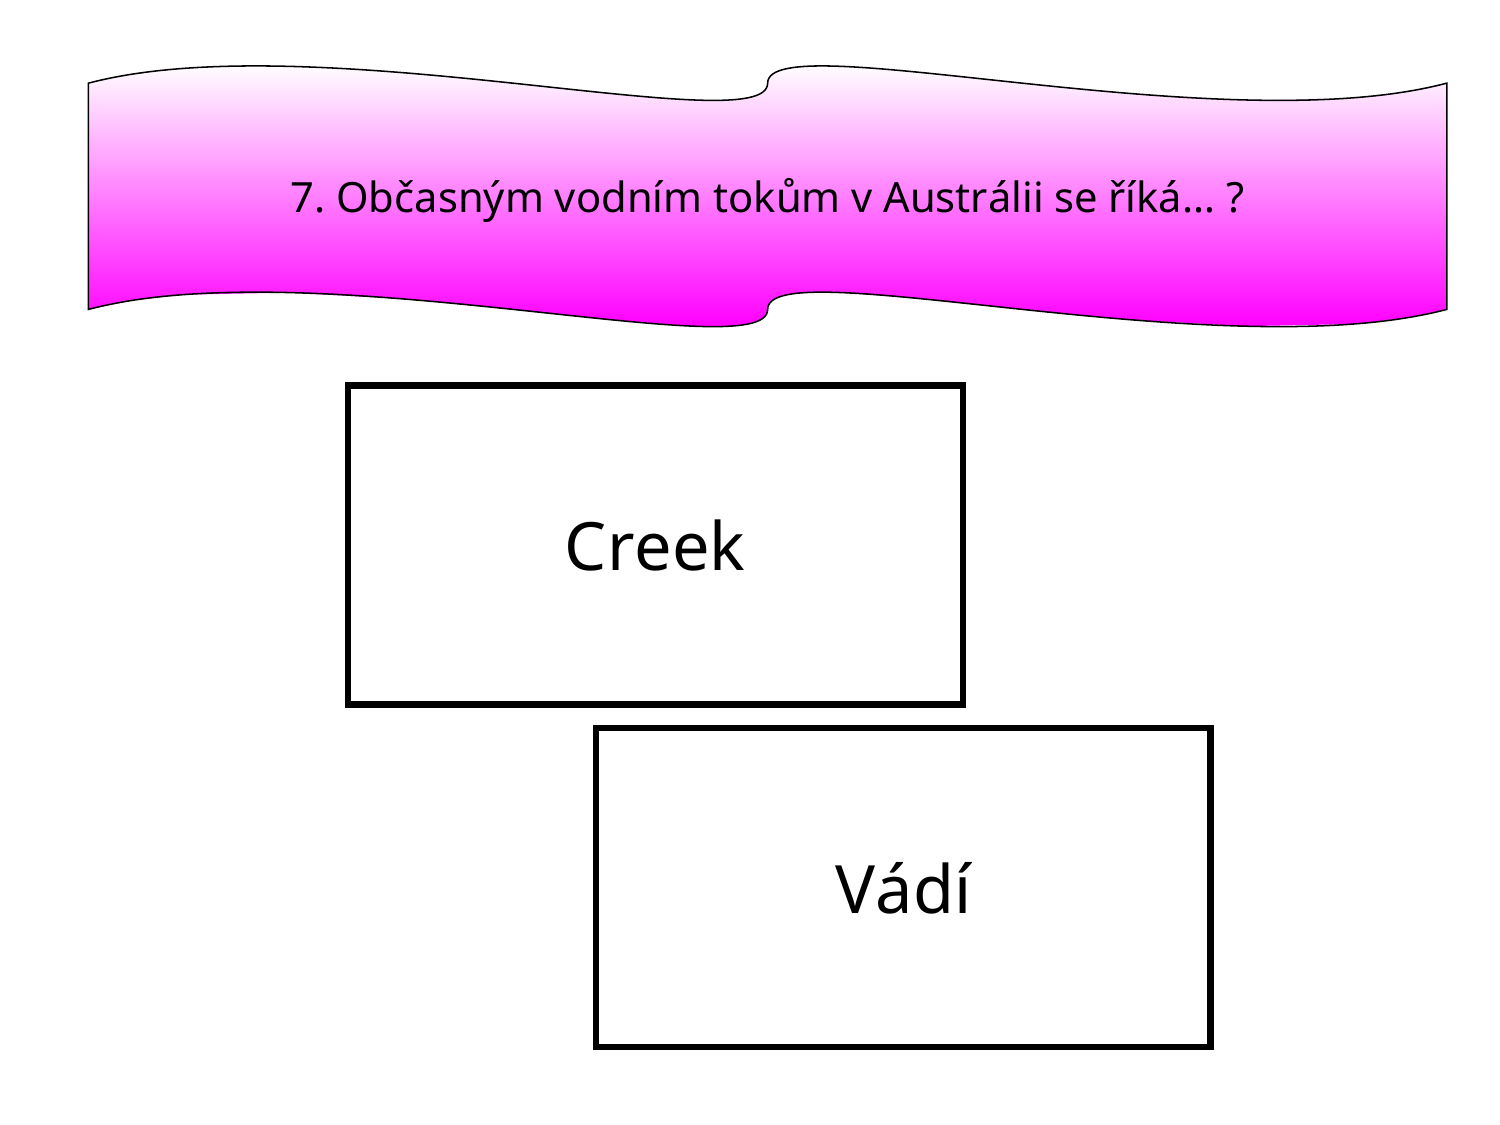

7. Občasným vodním tokům v Austrálii se říká… ?
Creek
Vádí